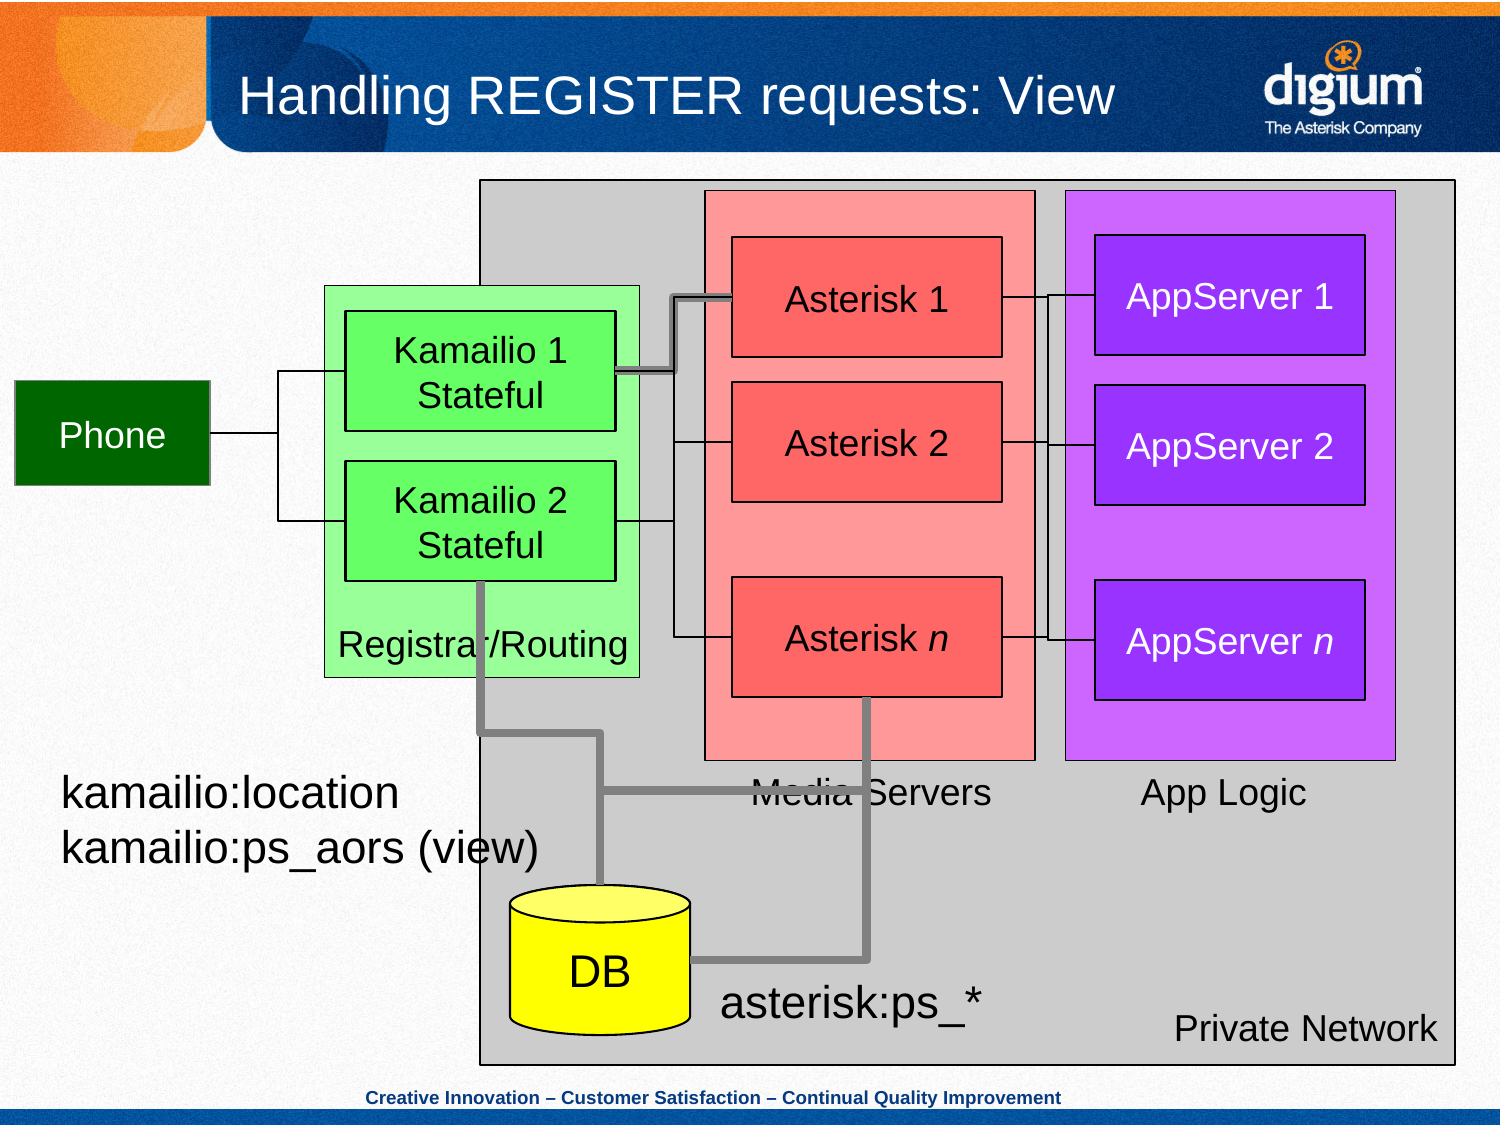

# Handling REGISTER requests: View
AppServer 1
Asterisk 1
Kamailio 1
Stateful
Phone
Asterisk 2
AppServer 2
Kamailio 2
Stateful
Asterisk n
AppServer n
Registrar/Routing
kamailio:location
kamailio:ps_aors (view)
Media Servers
App Logic
AppServer n
DB
asterisk:ps_*
Private Network